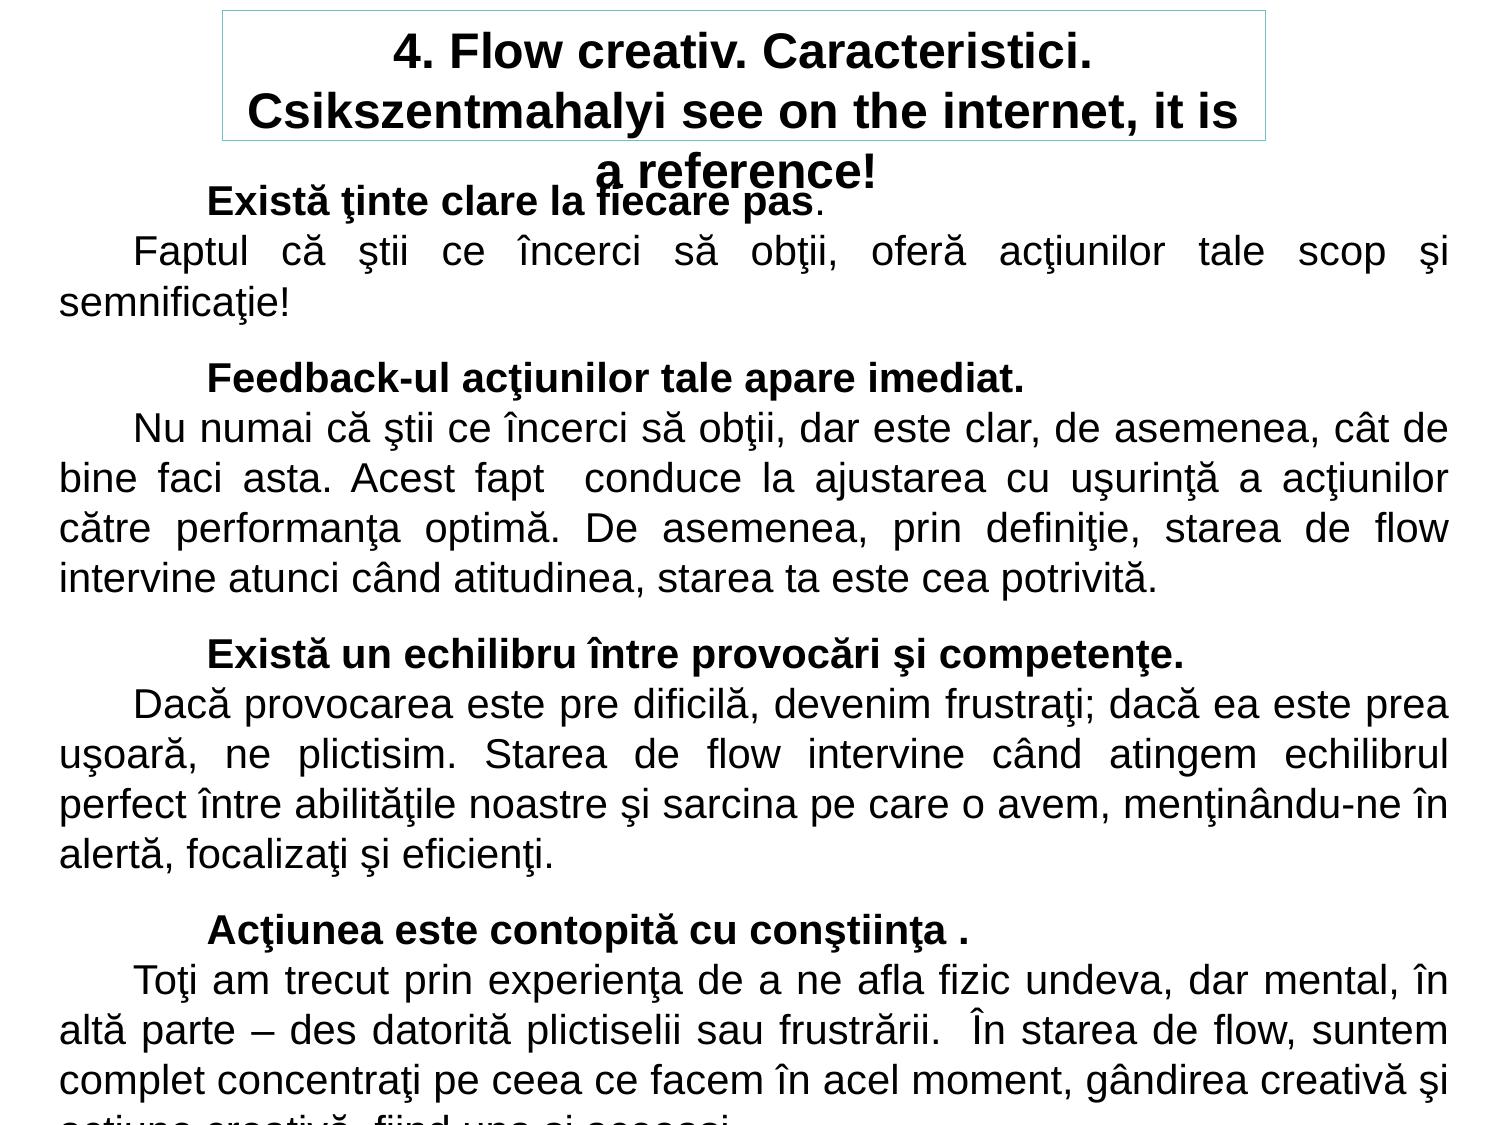

# 4. Flow creativ. Caracteristici. Csikszentmahalyi see on the internet, it is a reference!
		Există ţinte clare la fiecare pas.
	Faptul că ştii ce încerci să obţii, oferă acţiunilor tale scop şi semnificaţie!
		Feedback-ul acţiunilor tale apare imediat.
	Nu numai că ştii ce încerci să obţii, dar este clar, de asemenea, cât de bine faci asta. Acest fapt conduce la ajustarea cu uşurinţă a acţiunilor către performanţa optimă. De asemenea, prin definiţie, starea de flow intervine atunci când atitudinea, starea ta este cea potrivită.
		Există un echilibru între provocări şi competenţe.
	Dacă provocarea este pre dificilă, devenim frustraţi; dacă ea este prea uşoară, ne plictisim. Starea de flow intervine când atingem echilibrul perfect între abilităţile noastre şi sarcina pe care o avem, menţinându-ne în alertă, focalizaţi şi eficienţi.
		Acţiunea este contopită cu conştiinţa .
	Toţi am trecut prin experienţa de a ne afla fizic undeva, dar mental, în altă parte – des datorită plictiselii sau frustrării. În starea de flow, suntem complet concentraţi pe ceea ce facem în acel moment, gândirea creativă şi acţiune creativă fiind una şi aceeaşi.